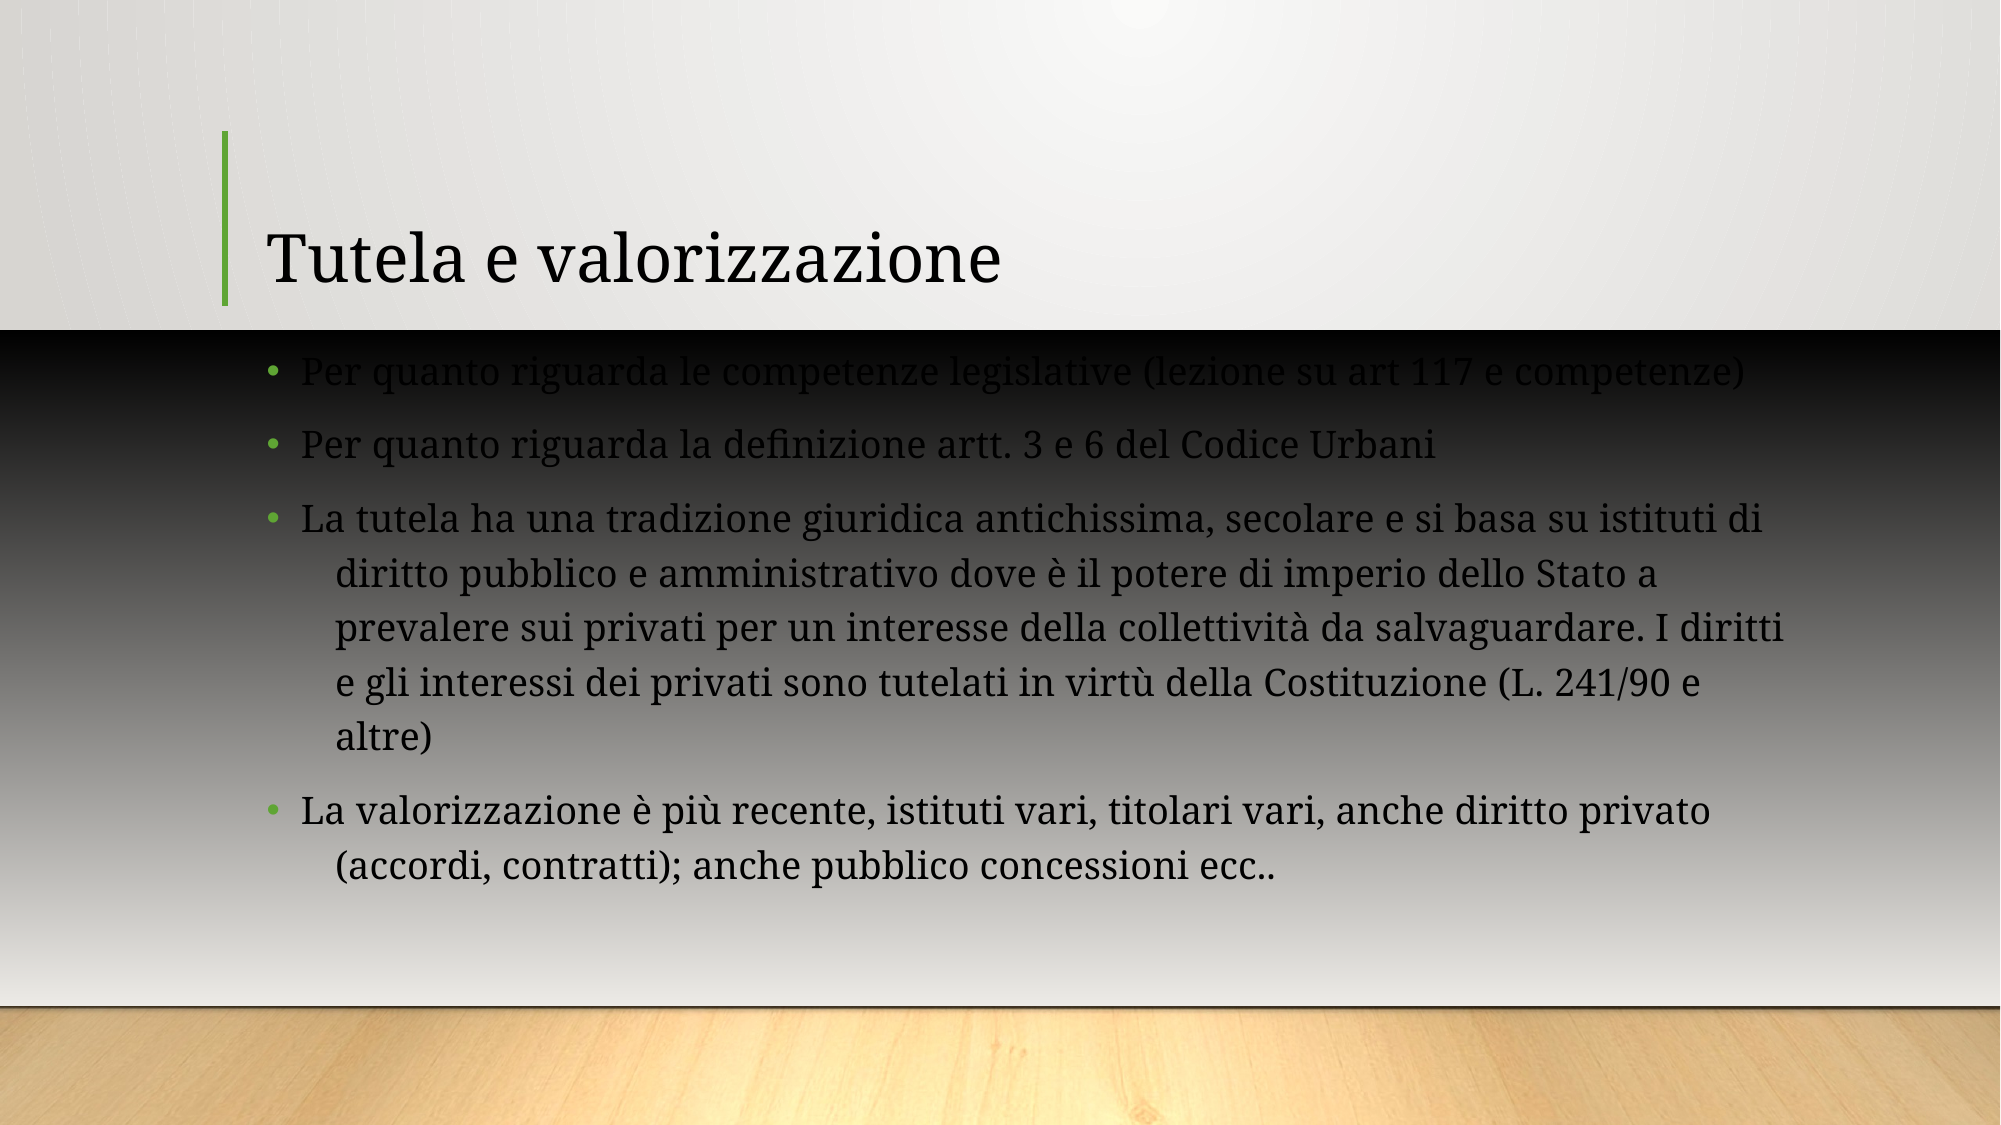

# Tutela e valorizzazione
Per quanto riguarda le competenze legislative (lezione su art 117 e competenze)
Per quanto riguarda la definizione artt. 3 e 6 del Codice Urbani
La tutela ha una tradizione giuridica antichissima, secolare e si basa su istituti di diritto pubblico e amministrativo dove è il potere di imperio dello Stato a prevalere sui privati per un interesse della collettività da salvaguardare. I diritti e gli interessi dei privati sono tutelati in virtù della Costituzione (L. 241/90 e altre)
La valorizzazione è più recente, istituti vari, titolari vari, anche diritto privato (accordi, contratti); anche pubblico concessioni ecc..